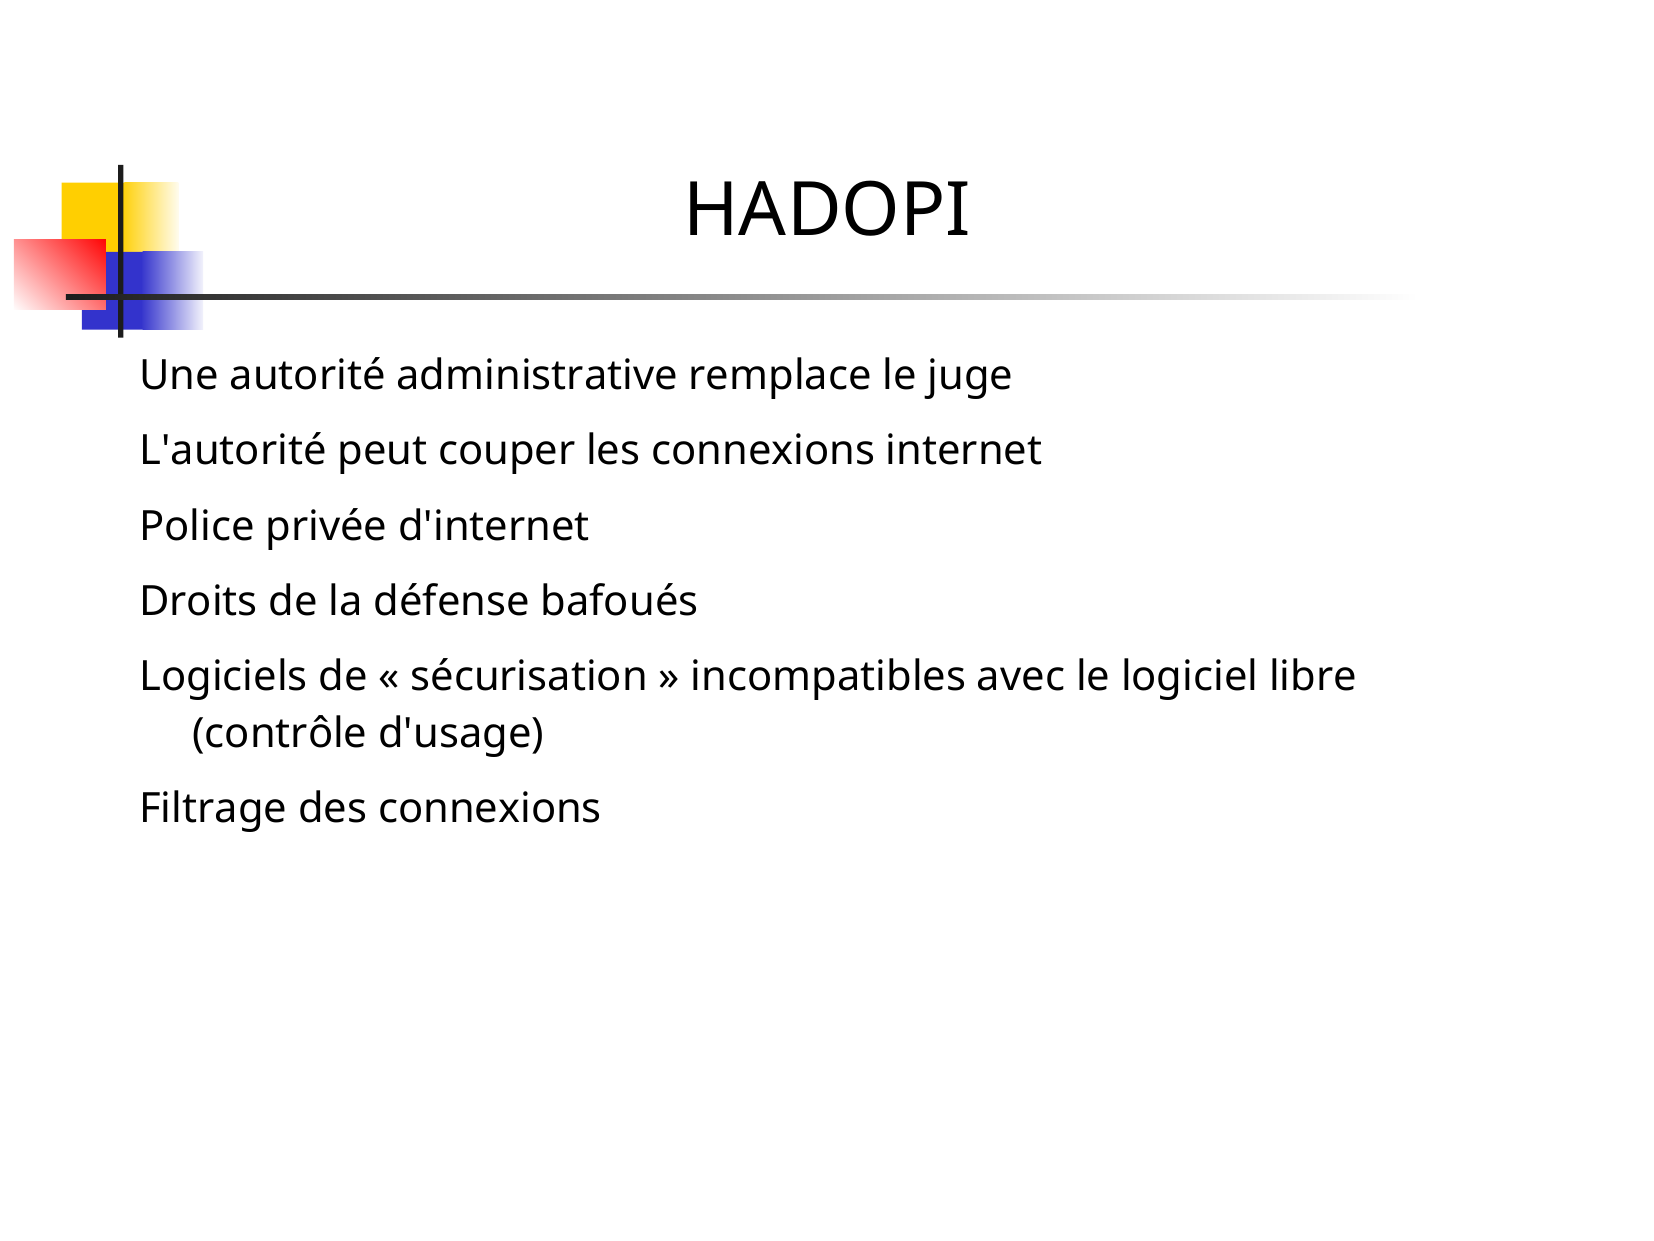

# HADOPI
Une autorité administrative remplace le juge
L'autorité peut couper les connexions internet
Police privée d'internet
Droits de la défense bafoués
Logiciels de « sécurisation » incompatibles avec le logiciel libre (contrôle d'usage)
Filtrage des connexions